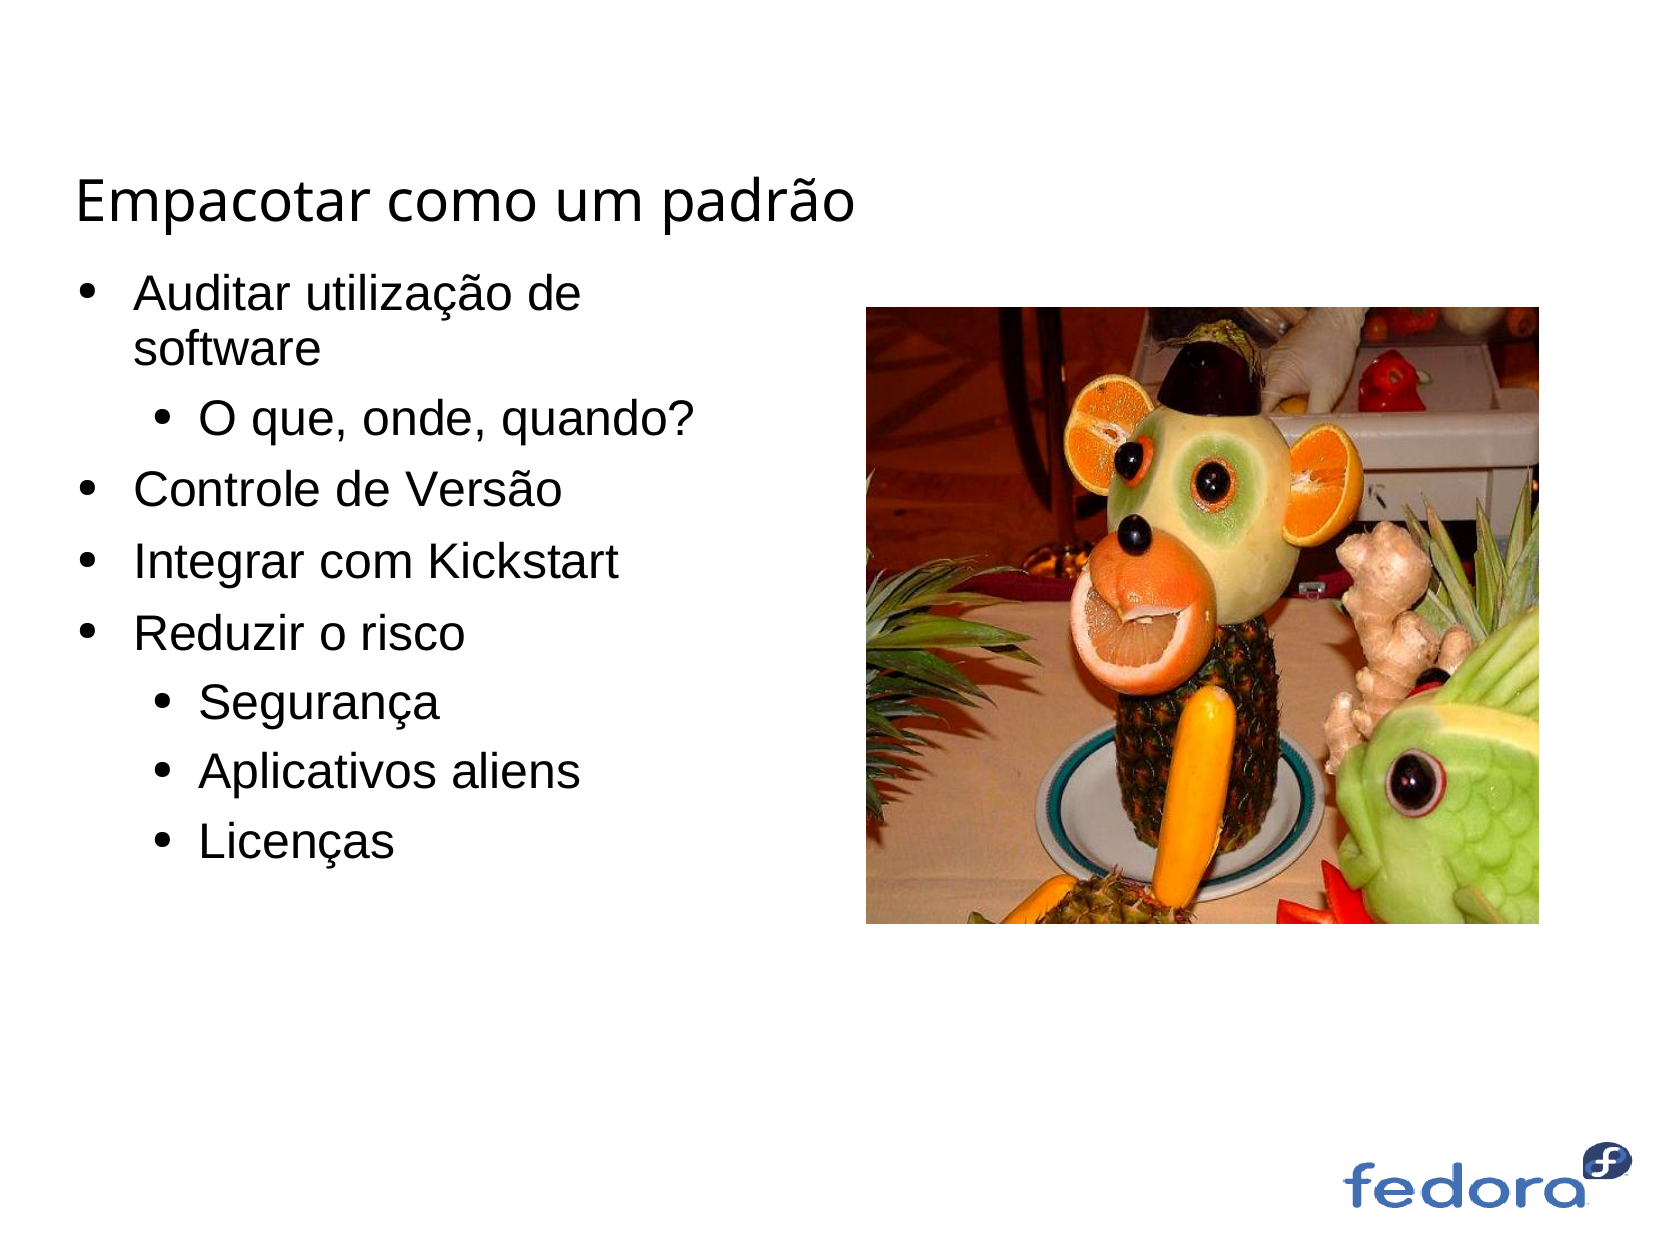

# Empacotar como um padrão
Auditar utilização de software
O que, onde, quando?
Controle de Versão
Integrar com Kickstart
Reduzir o risco
Segurança
Aplicativos aliens
Licenças